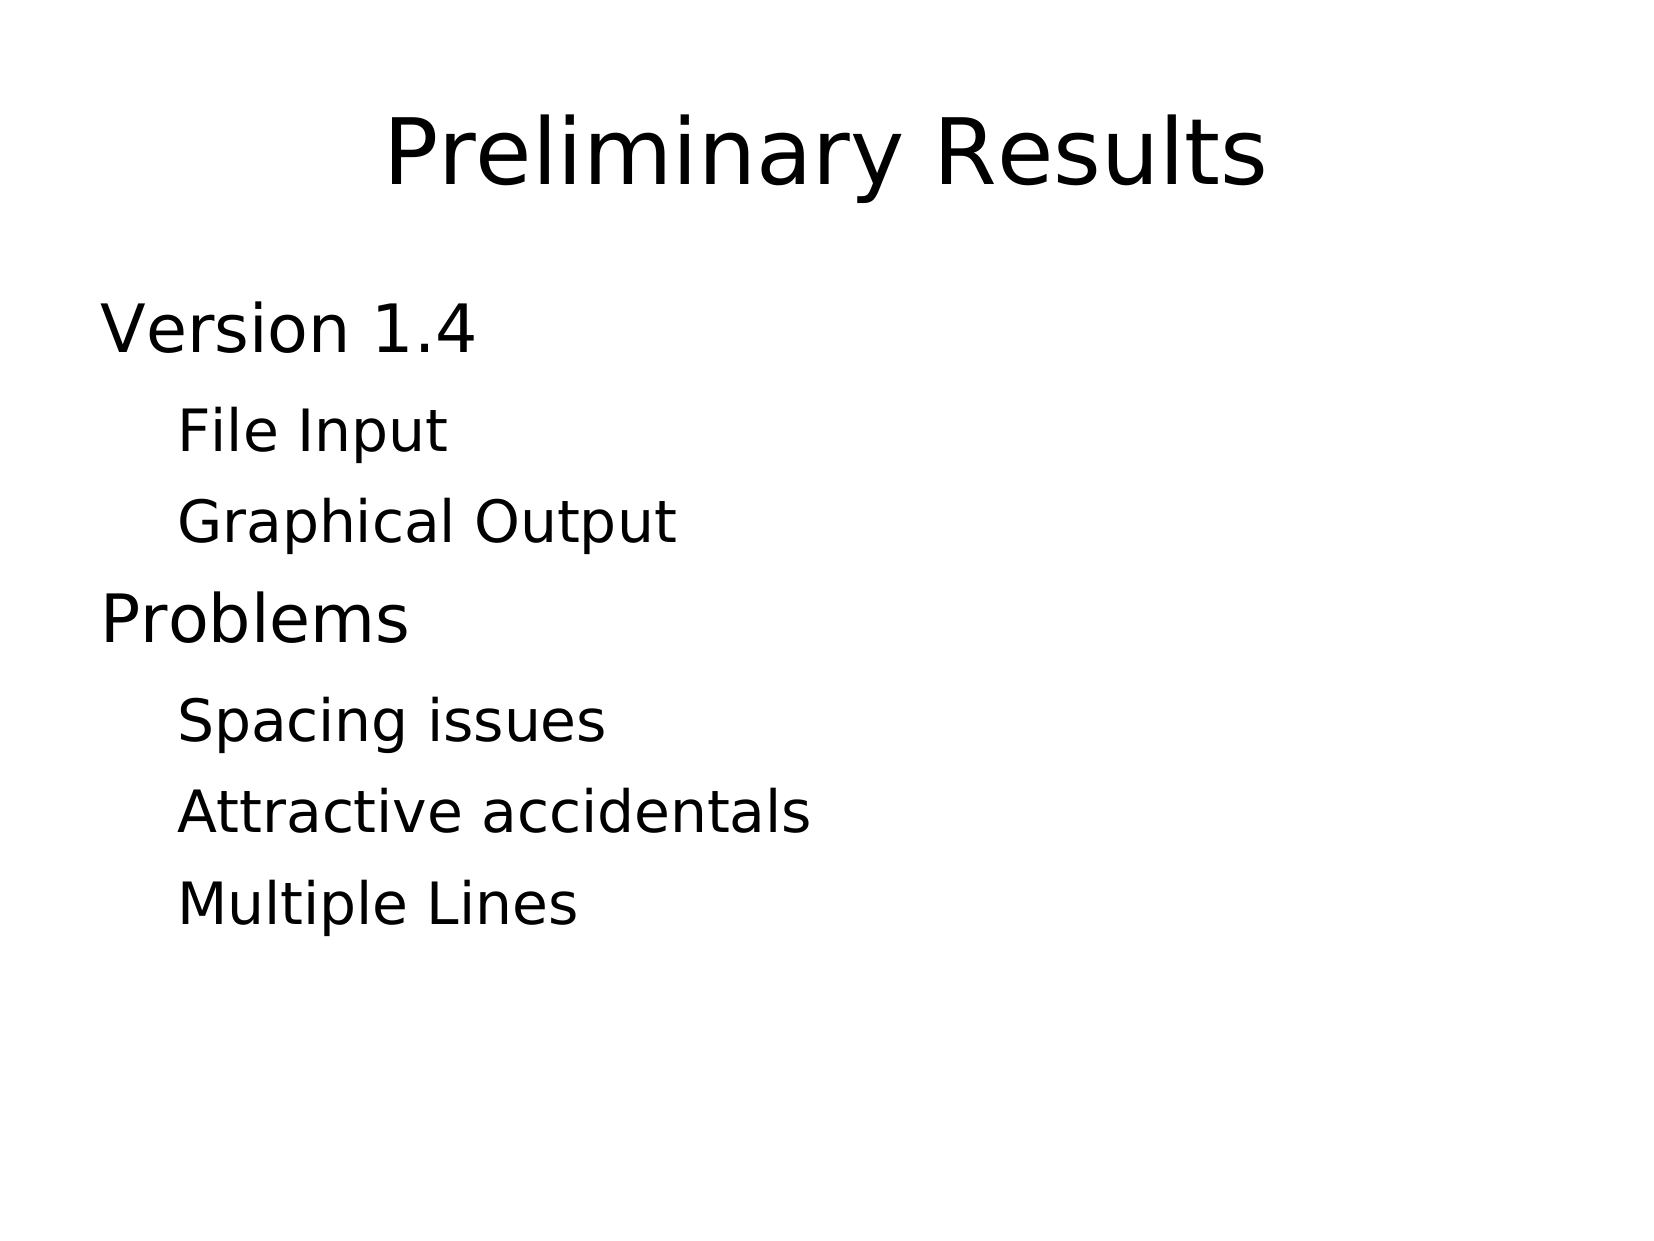

# Preliminary Results
Version 1.4
File Input
Graphical Output
Problems
Spacing issues
Attractive accidentals
Multiple Lines